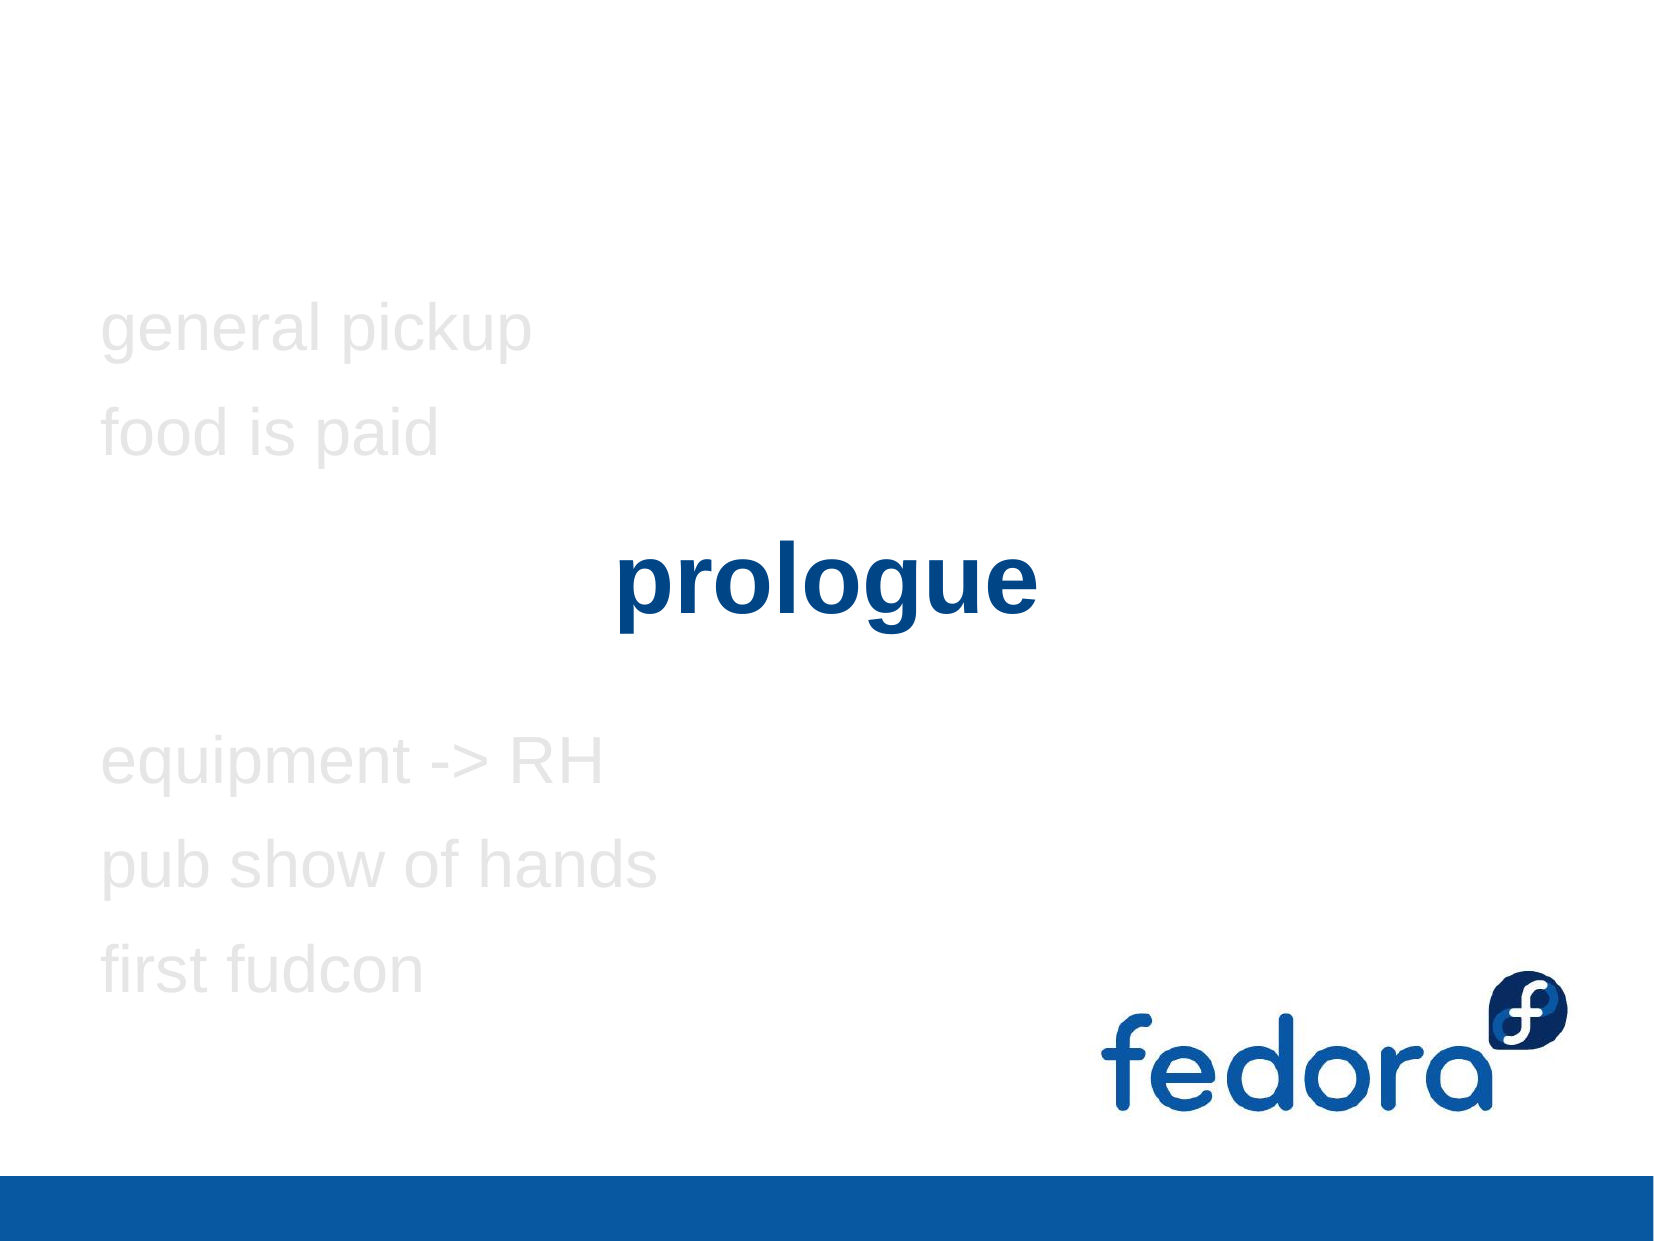

# prologue
general pickup
food is paid
equipment -> RH
pub show of hands
first fudcon